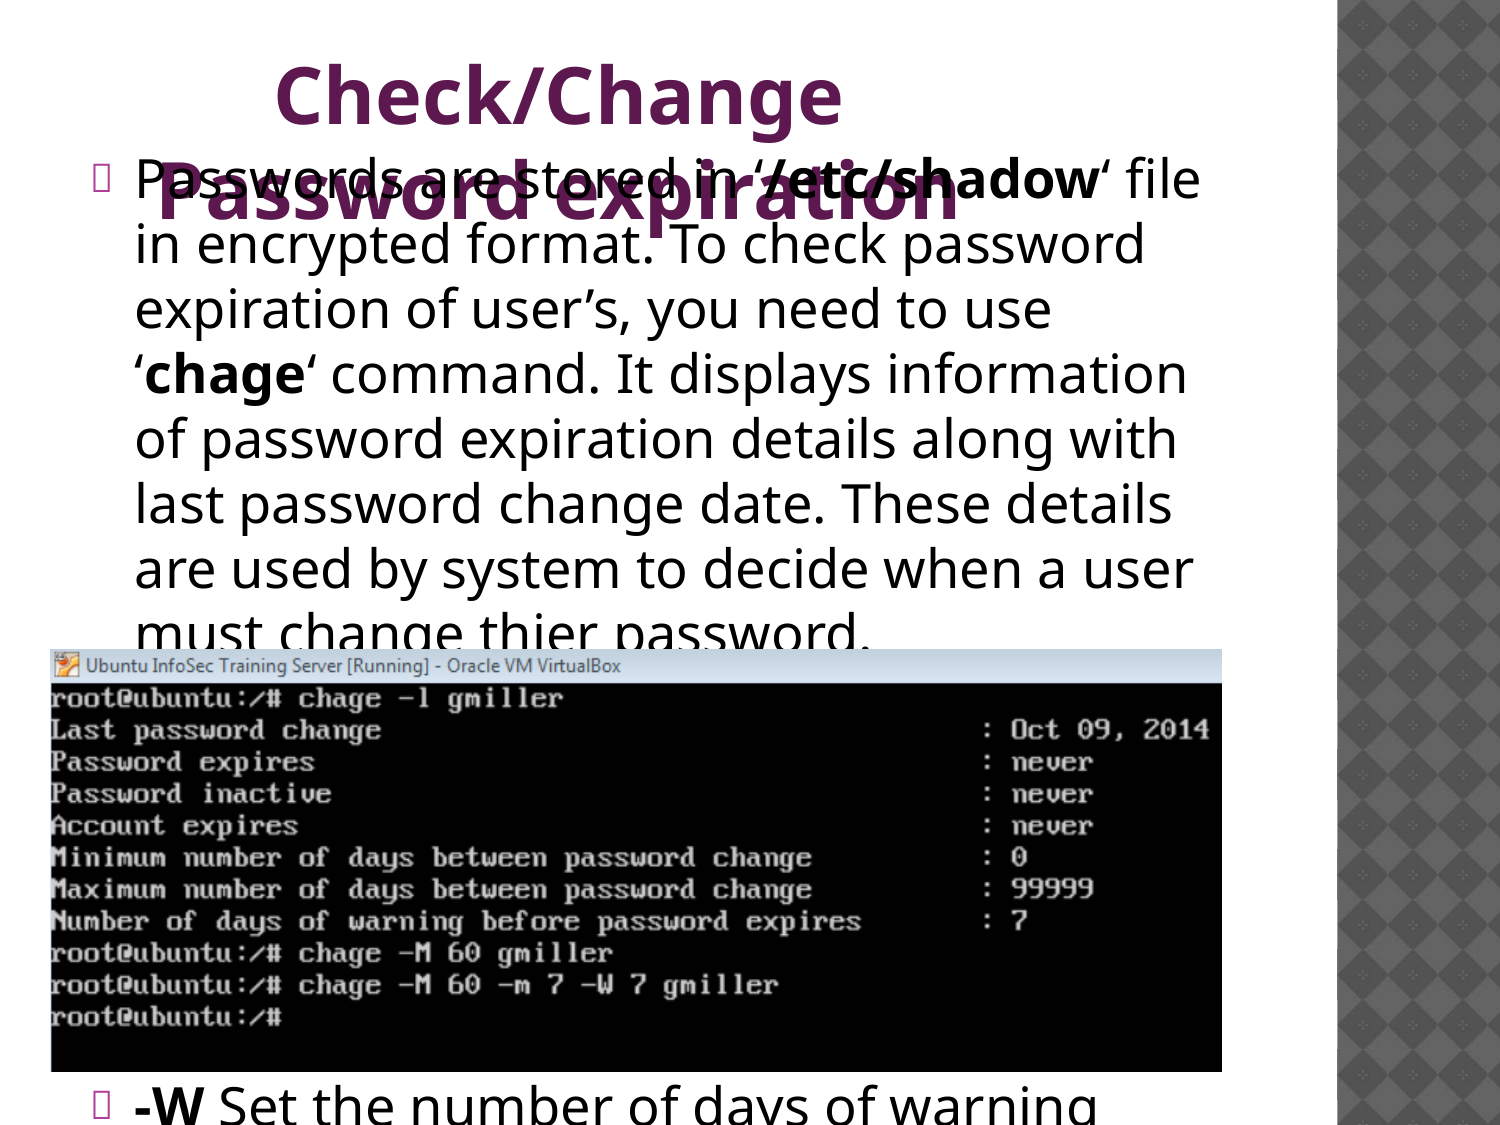

# Check/Change Password expiration
Passwords are stored in ‘/etc/shadow‘ file in encrypted format. To check password expiration of user’s, you need to use ‘chage‘ command. It displays information of password expiration details along with last password change date. These details are used by system to decide when a user must change thier password.
Parameters
-M Set maximum number of days
-m Set minimum number of days
-W Set the number of days of warning